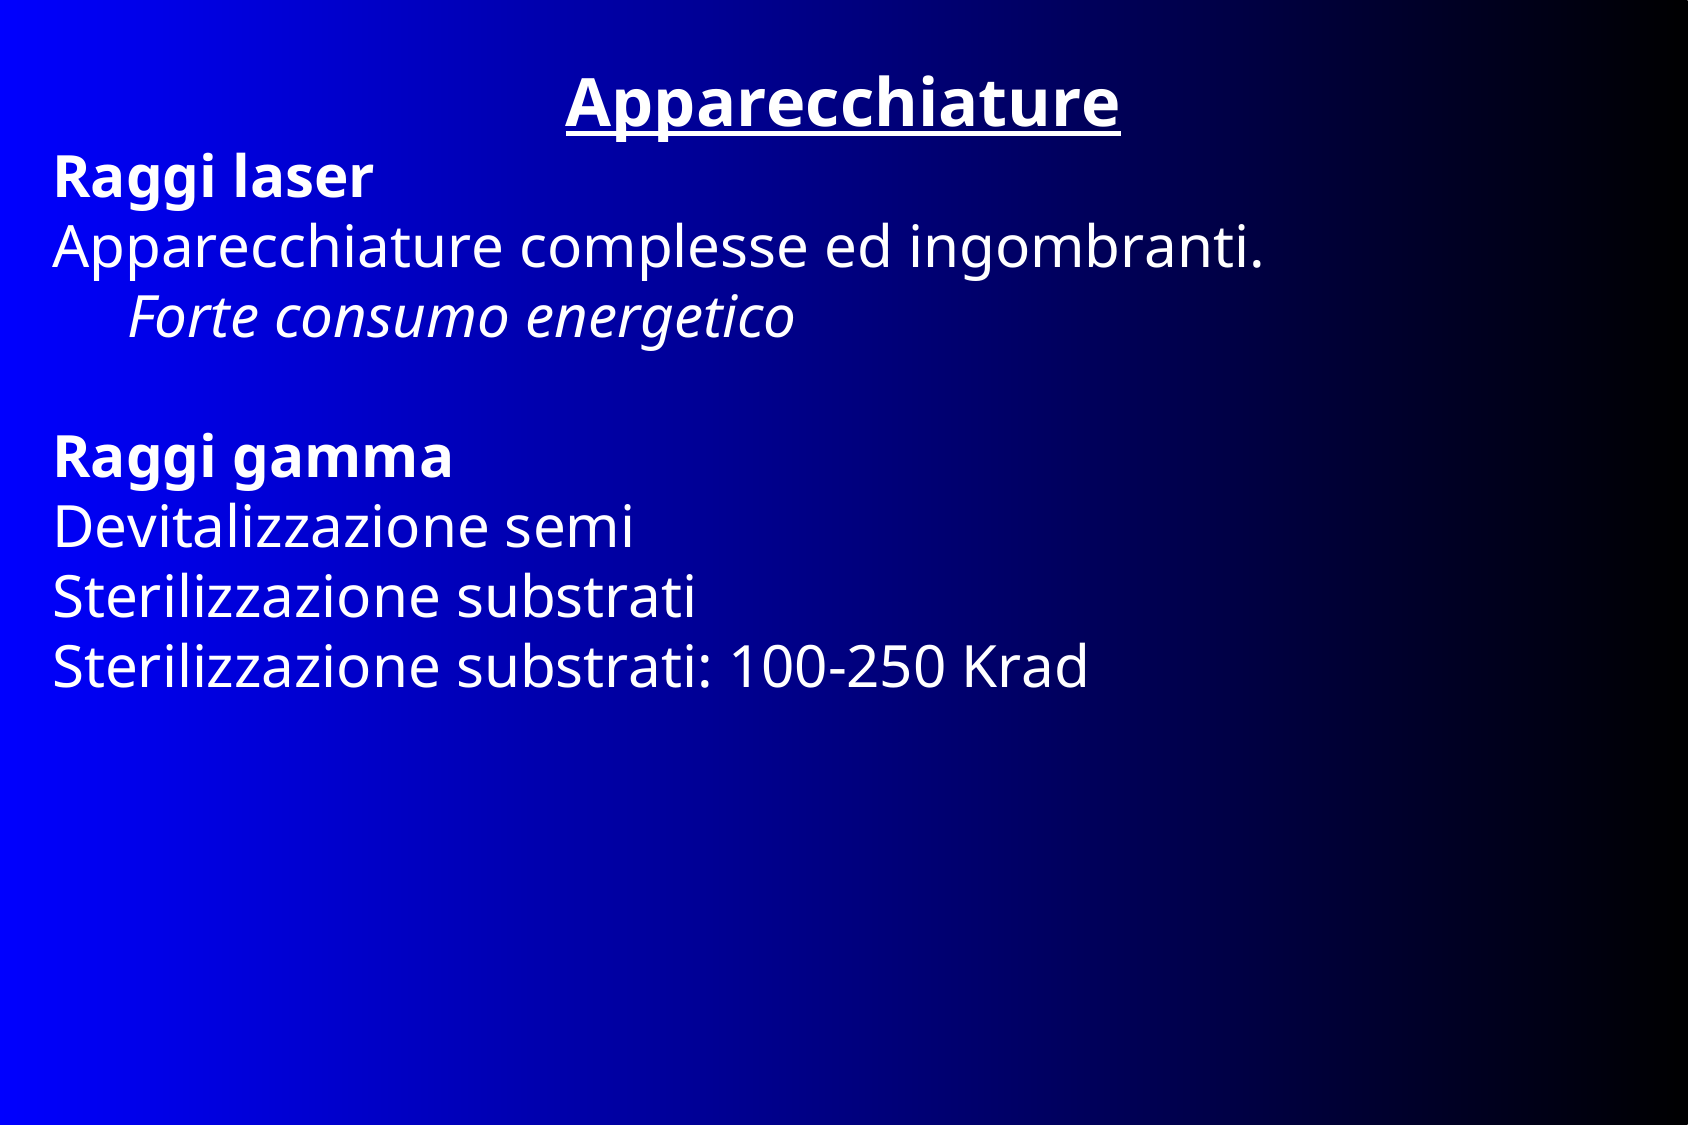

Apparecchiature
Raggi laser
Apparecchiature complesse ed ingombranti.
Forte consumo energetico
Raggi gamma
Devitalizzazione semi
Sterilizzazione substrati
Sterilizzazione substrati: 100-250 Krad